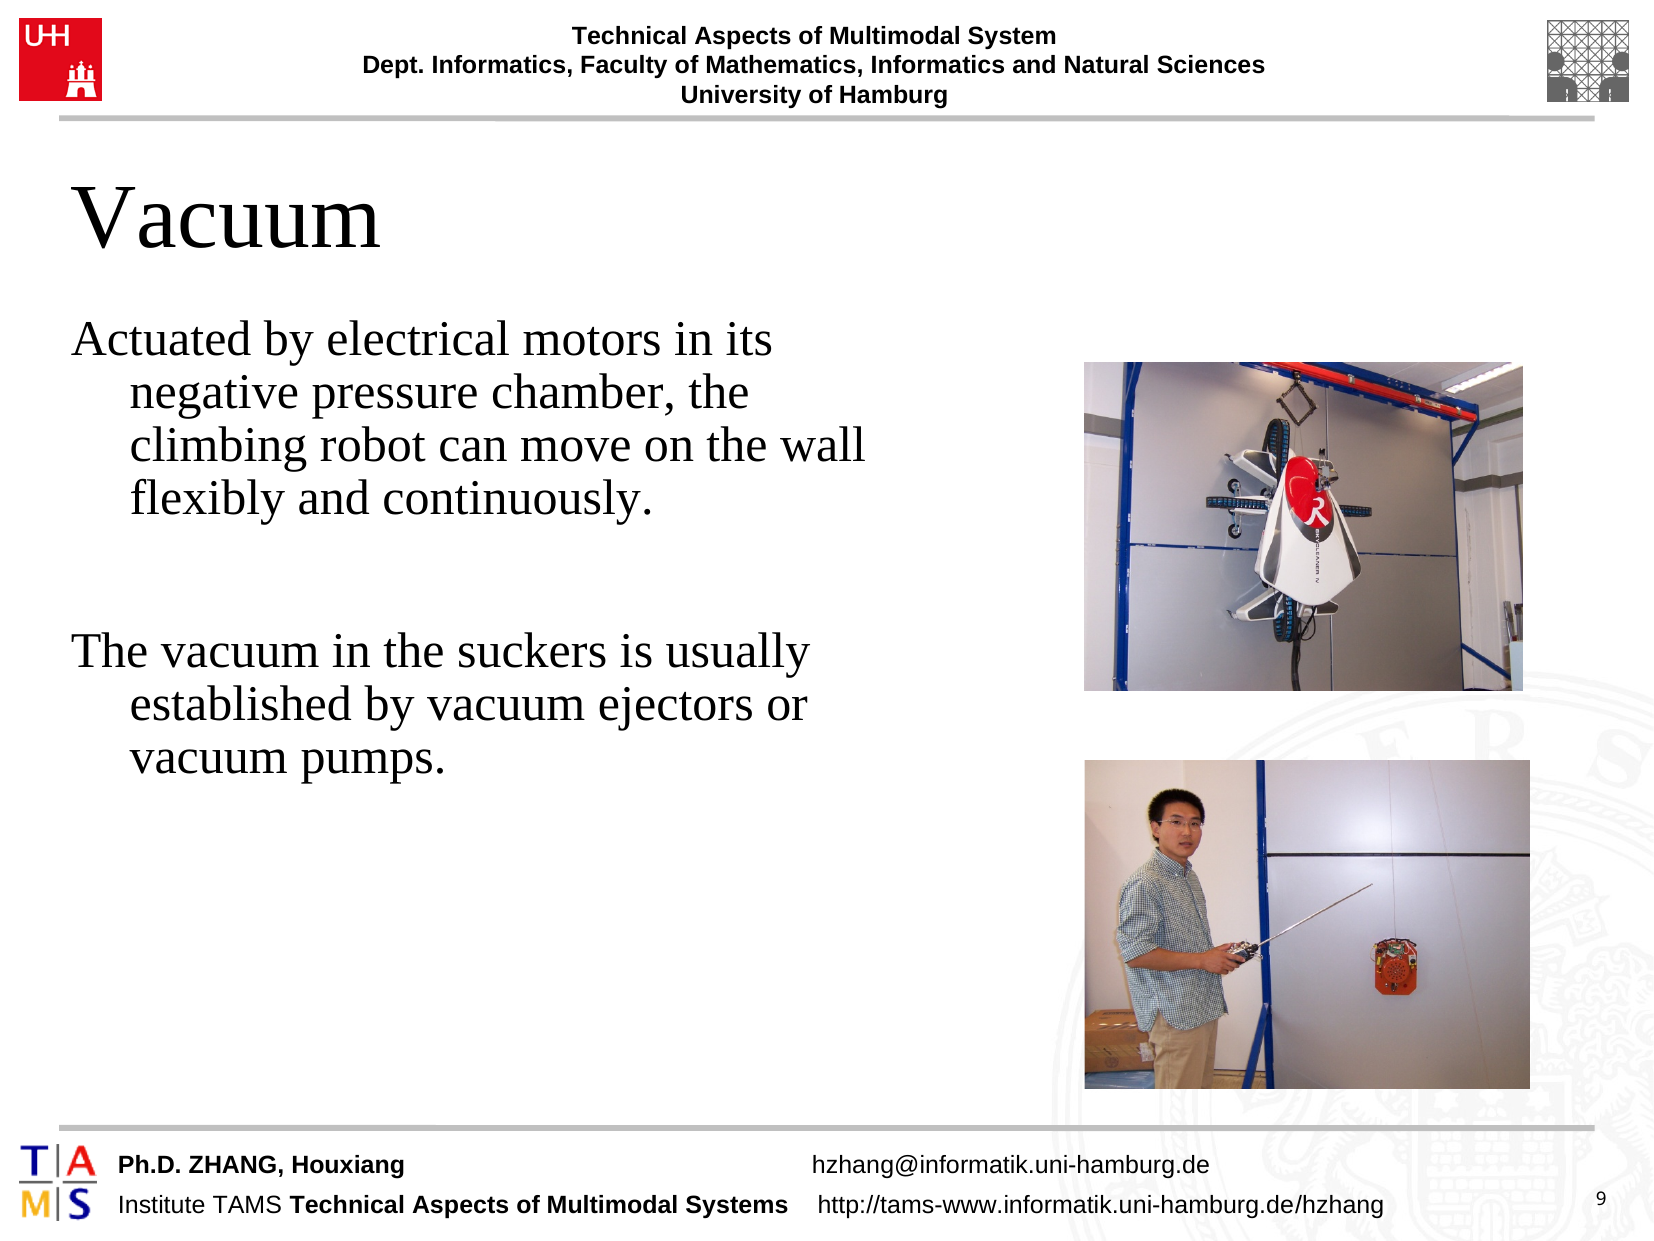

Vacuum
# Actuated by electrical motors in its negative pressure chamber, the climbing robot can move on the wall flexibly and continuously.
The vacuum in the suckers is usually established by vacuum ejectors or vacuum pumps.